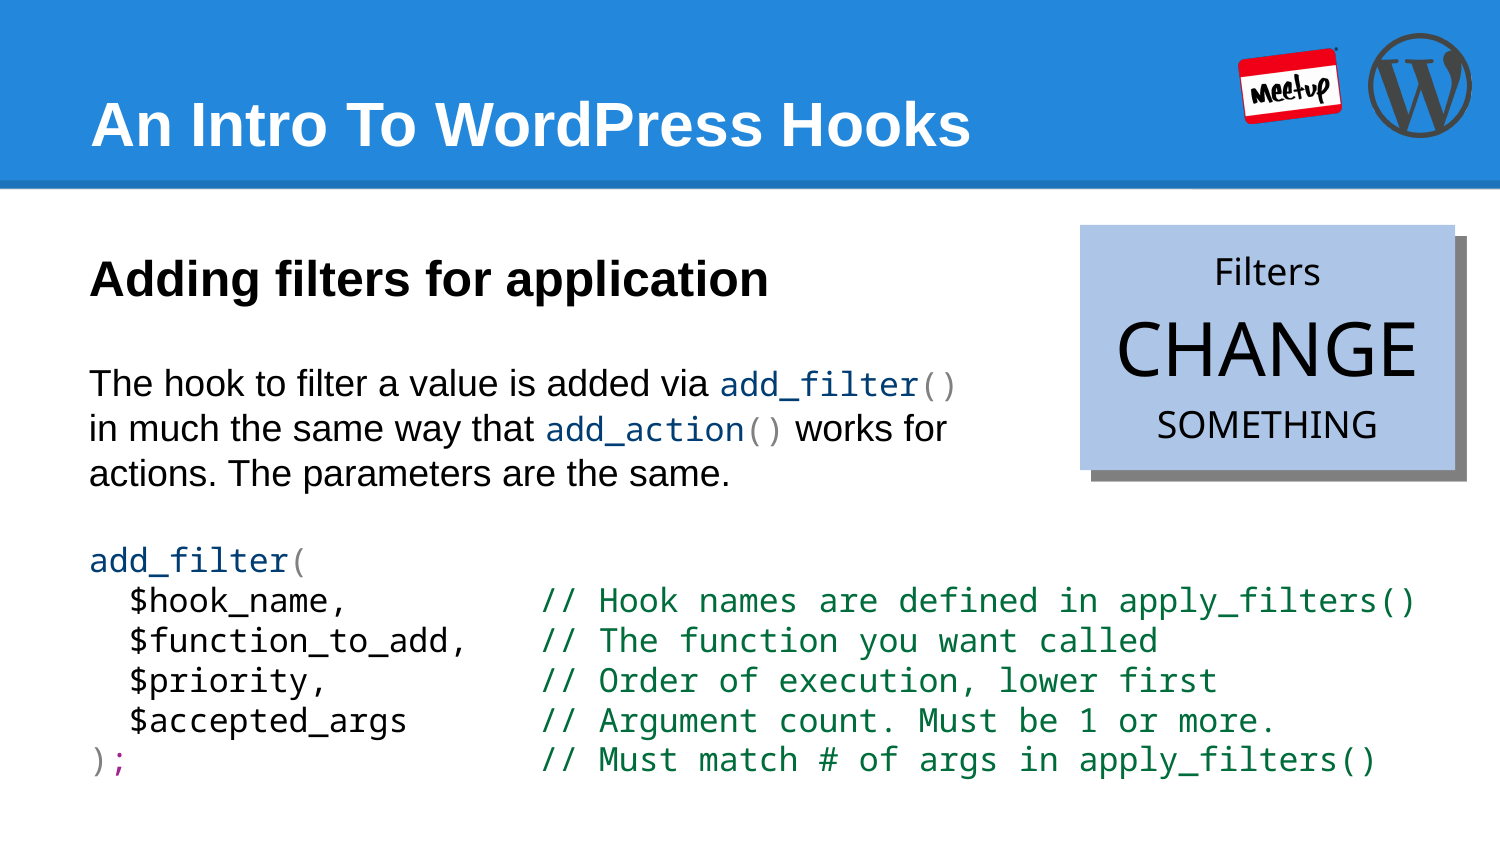

# An Intro To WordPress Hooks
Filters
CHANGE
SOMETHING
Adding filters for application
The hook to filter a value is added via add_filter()
in much the same way that add_action() works for
actions. The parameters are the same.
add_filter(
 $hook_name,			// Hook names are defined in apply_filters()
 $function_to_add,	// The function you want called
 $priority, 			// Order of execution, lower first
 $accepted_args 		// Argument count. Must be 1 or more.
);						// Must match # of args in apply_filters()